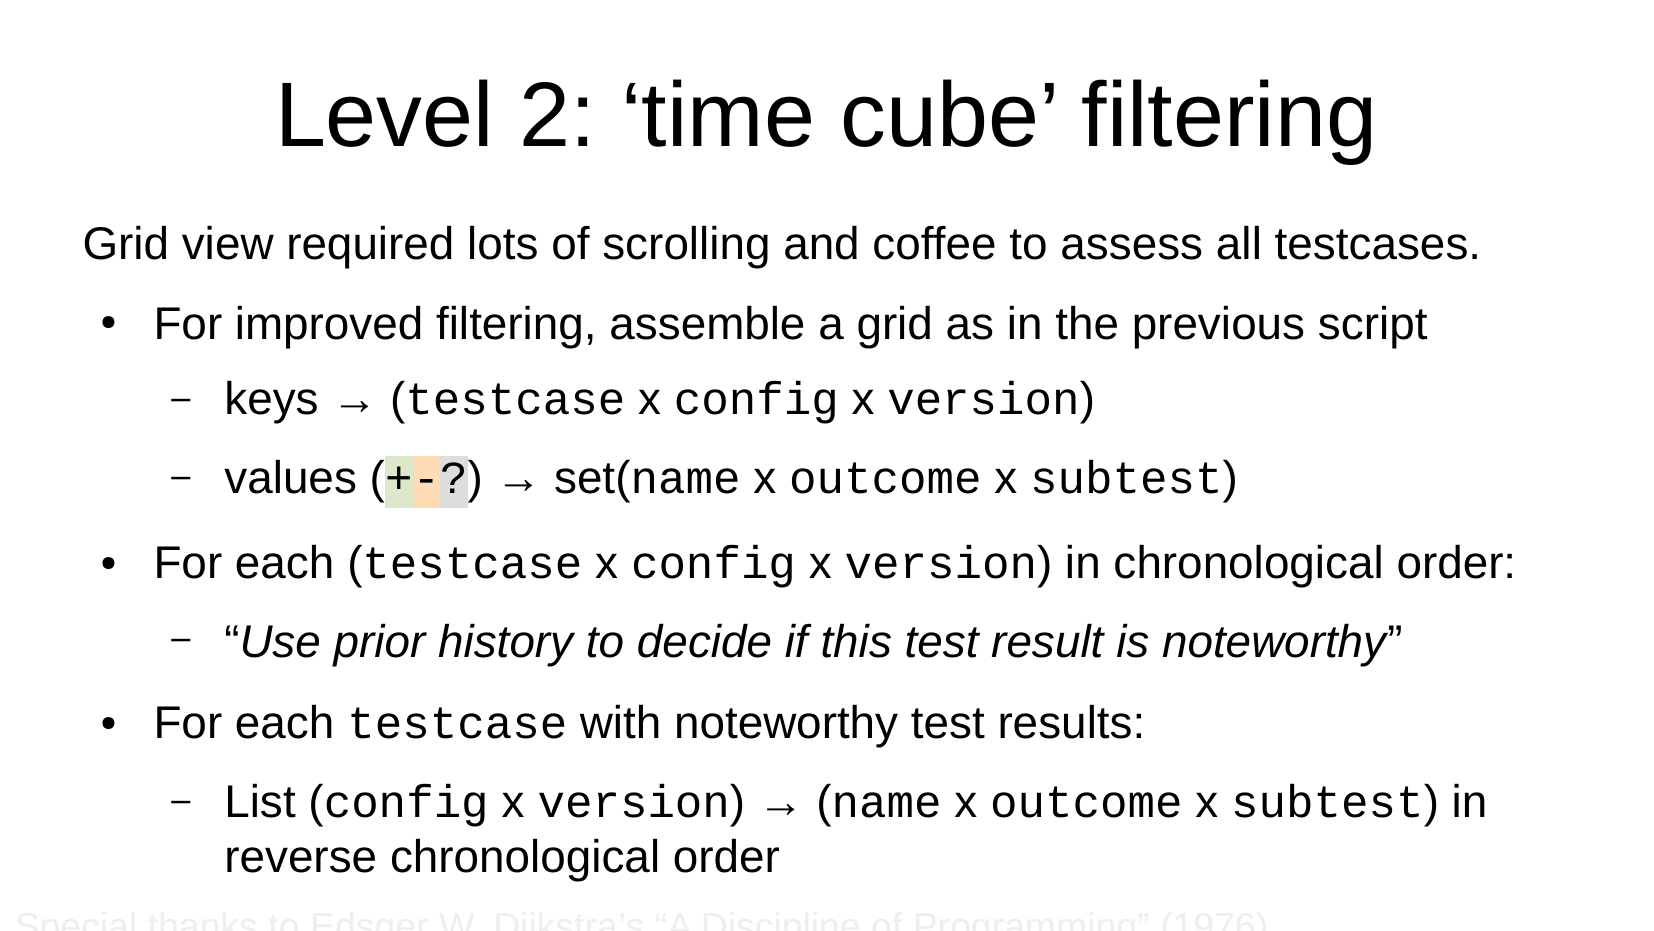

Level 2: ‘time cube’ filtering
# Grid view required lots of scrolling and coffee to assess all testcases.
For improved filtering, assemble a grid as in the previous script
keys → (testcase x config x version)
values (+-?) → set(name x outcome x subtest)
For each (testcase x config x version) in chronological order:
“Use prior history to decide if this test result is noteworthy”
For each testcase with noteworthy test results:
List (config x version) → (name x outcome x subtest) in reverse chronological order
15
Special thanks to Edsger W. Dijkstra’s “A Discipline of Programming” (1976)